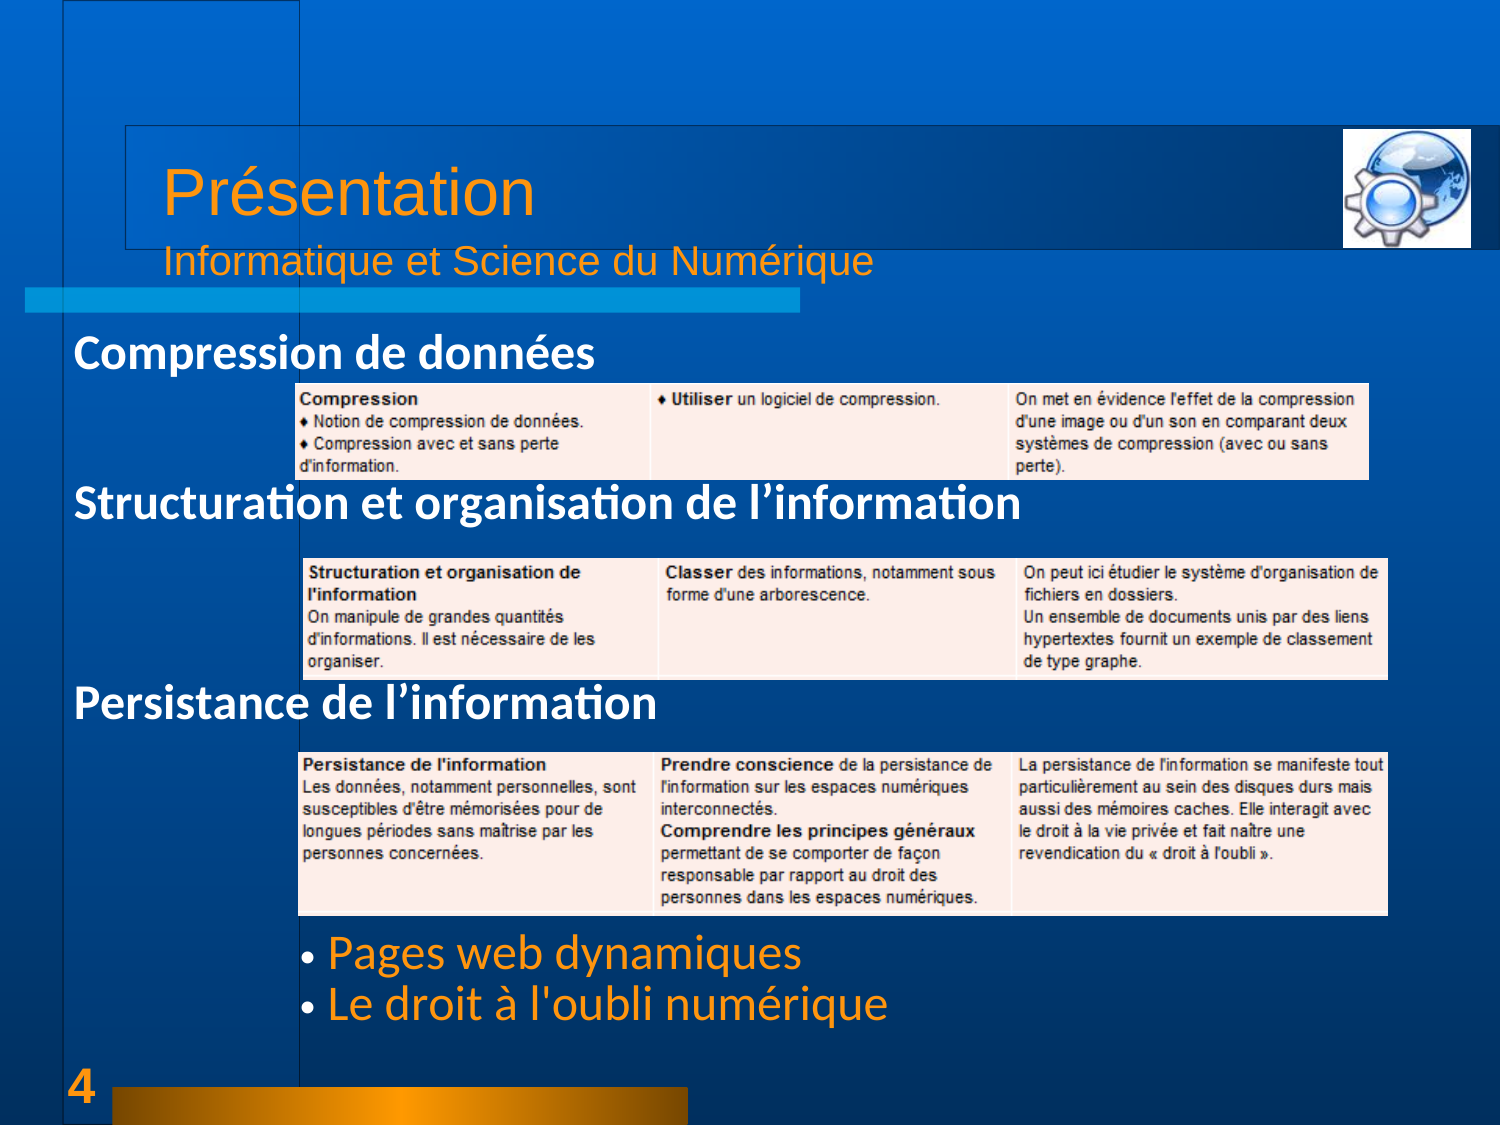

Compression de données
Structuration et organisation de l’information
Persistance de l’information
 Pages web dynamiques
 Le droit à l'oubli numérique